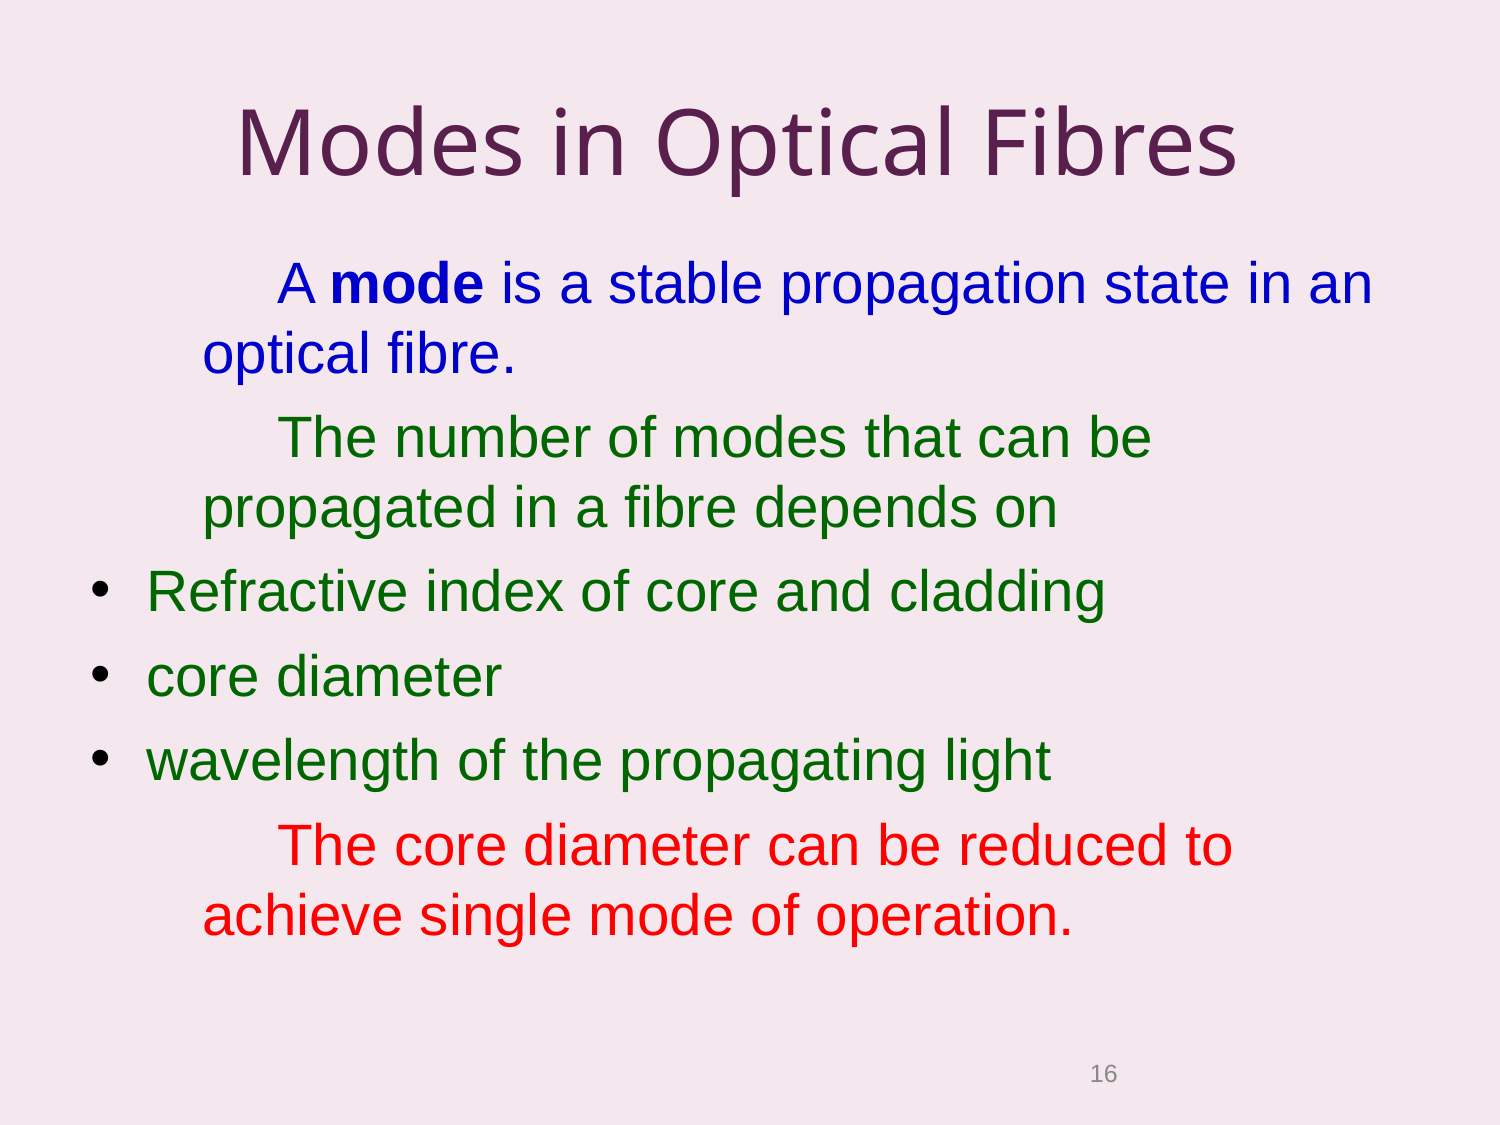

# Modes in Optical Fibres
	A mode is a stable propagation state in an optical fibre.
	The number of modes that can be propagated in a fibre depends on
Refractive index of core and cladding
core diameter
wavelength of the propagating light
	The core diameter can be reduced to achieve single mode of operation.